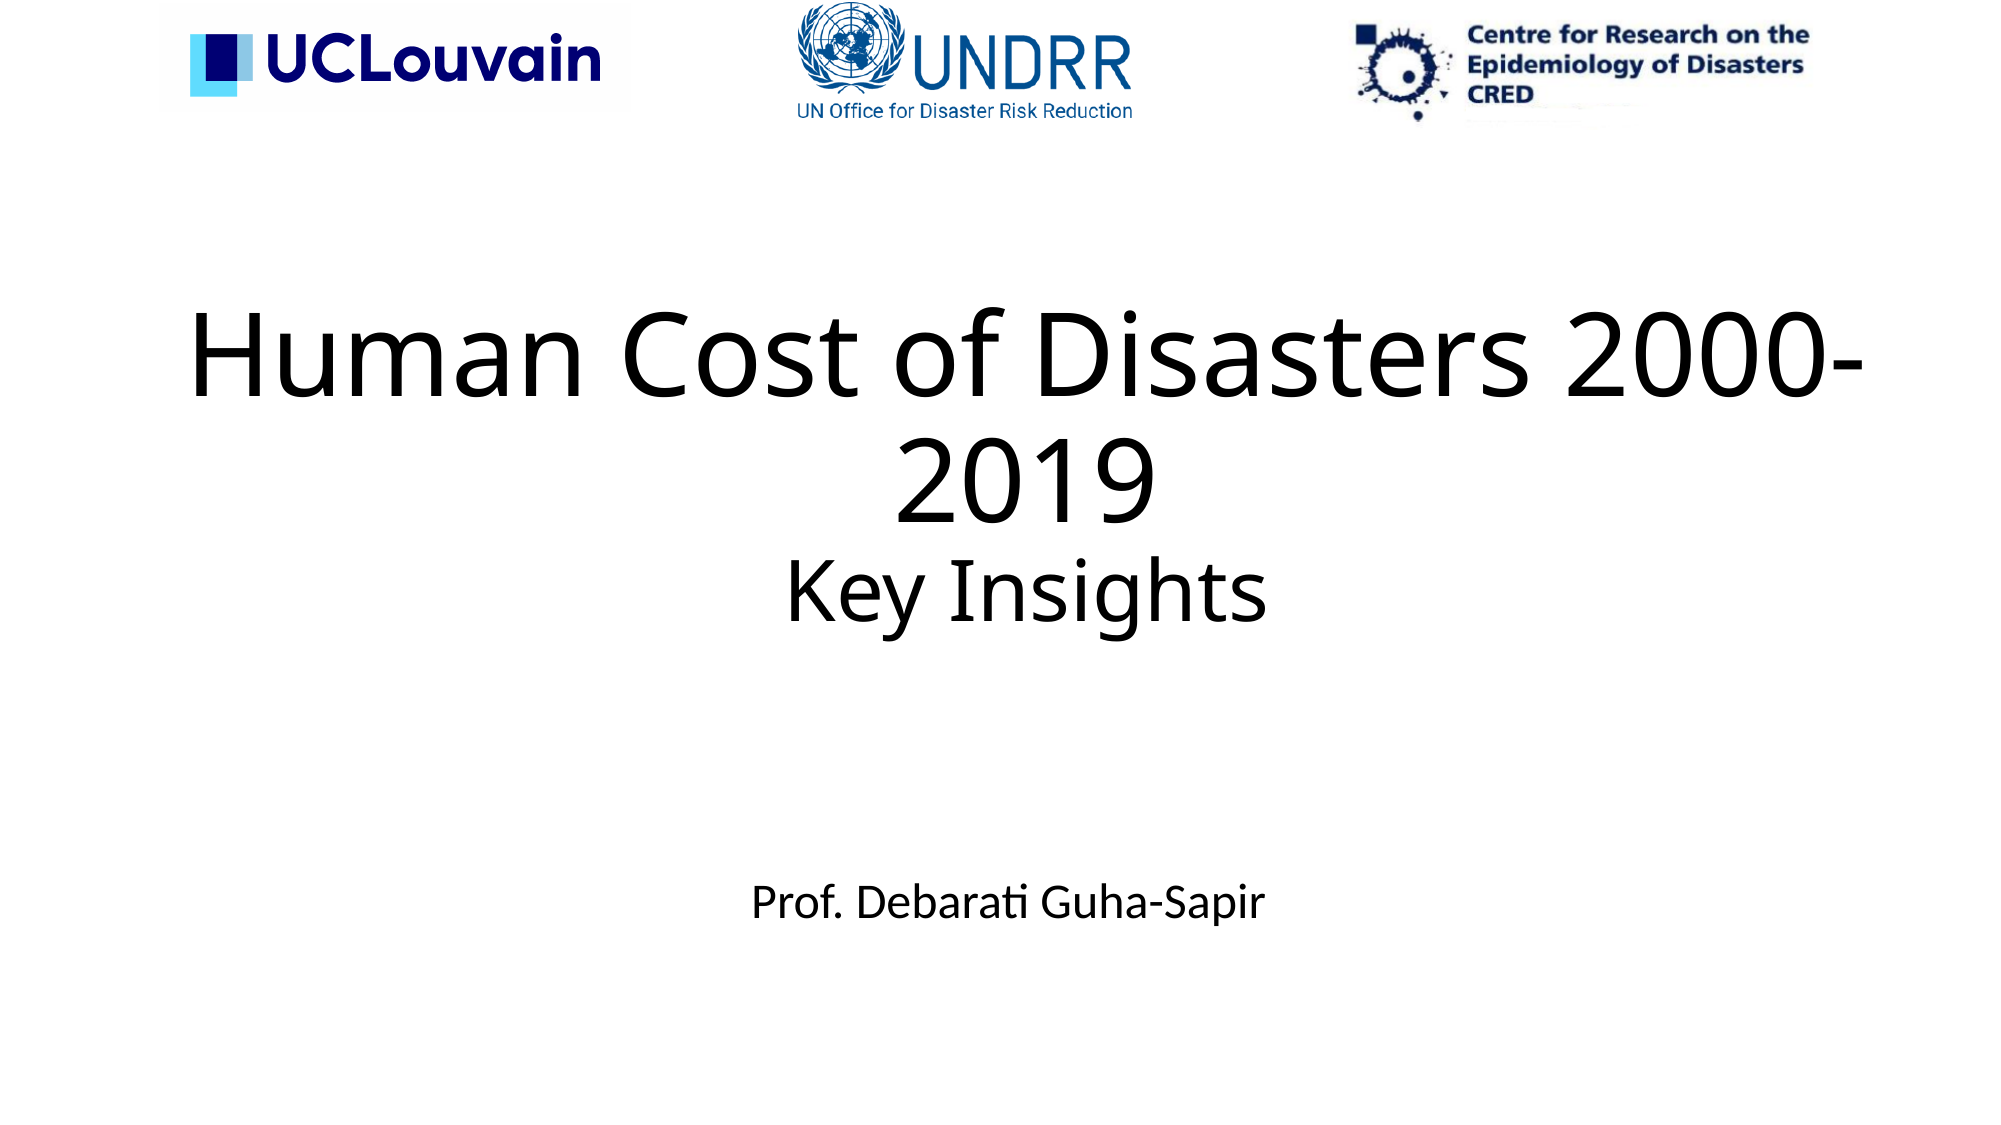

# Human Cost of Disasters 2000-2019 Key Insights
Prof. Debarati Guha-Sapir